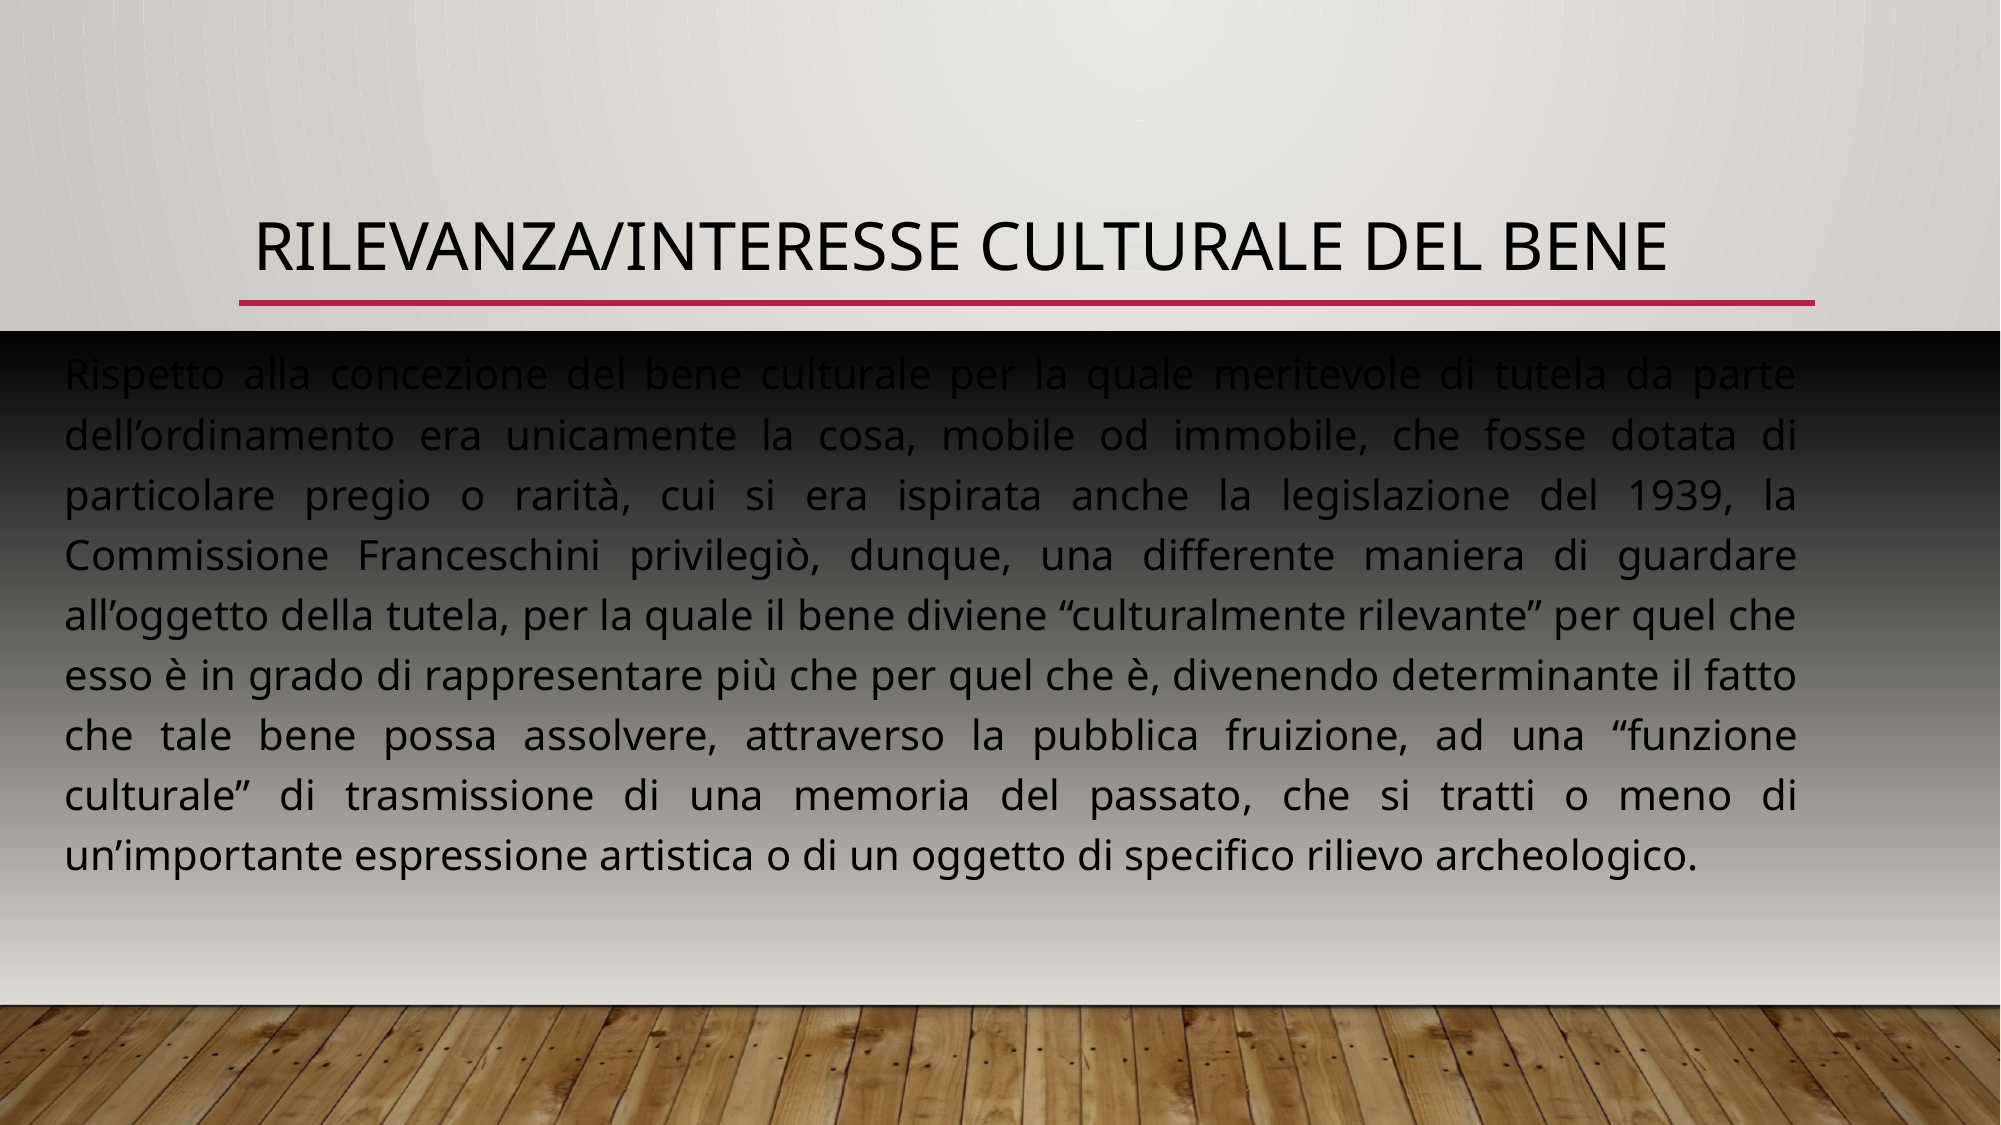

# Rilevanza/interesse culturale del bene
Rispetto alla concezione del bene culturale per la quale meritevole di tutela da parte dell’ordinamento era unicamente la cosa, mobile od immobile, che fosse dotata di particolare pregio o rarità, cui si era ispirata anche la legislazione del 1939, la Commissione Franceschini privilegiò, dunque, una differente maniera di guardare all’oggetto della tutela, per la quale il bene diviene “culturalmente rilevante” per quel che esso è in grado di rappresentare più che per quel che è, divenendo determinante il fatto che tale bene possa assolvere, attraverso la pubblica fruizione, ad una “funzione culturale” di trasmissione di una memoria del passato, che si tratti o meno di un’importante espressione artistica o di un oggetto di specifico rilievo archeologico.